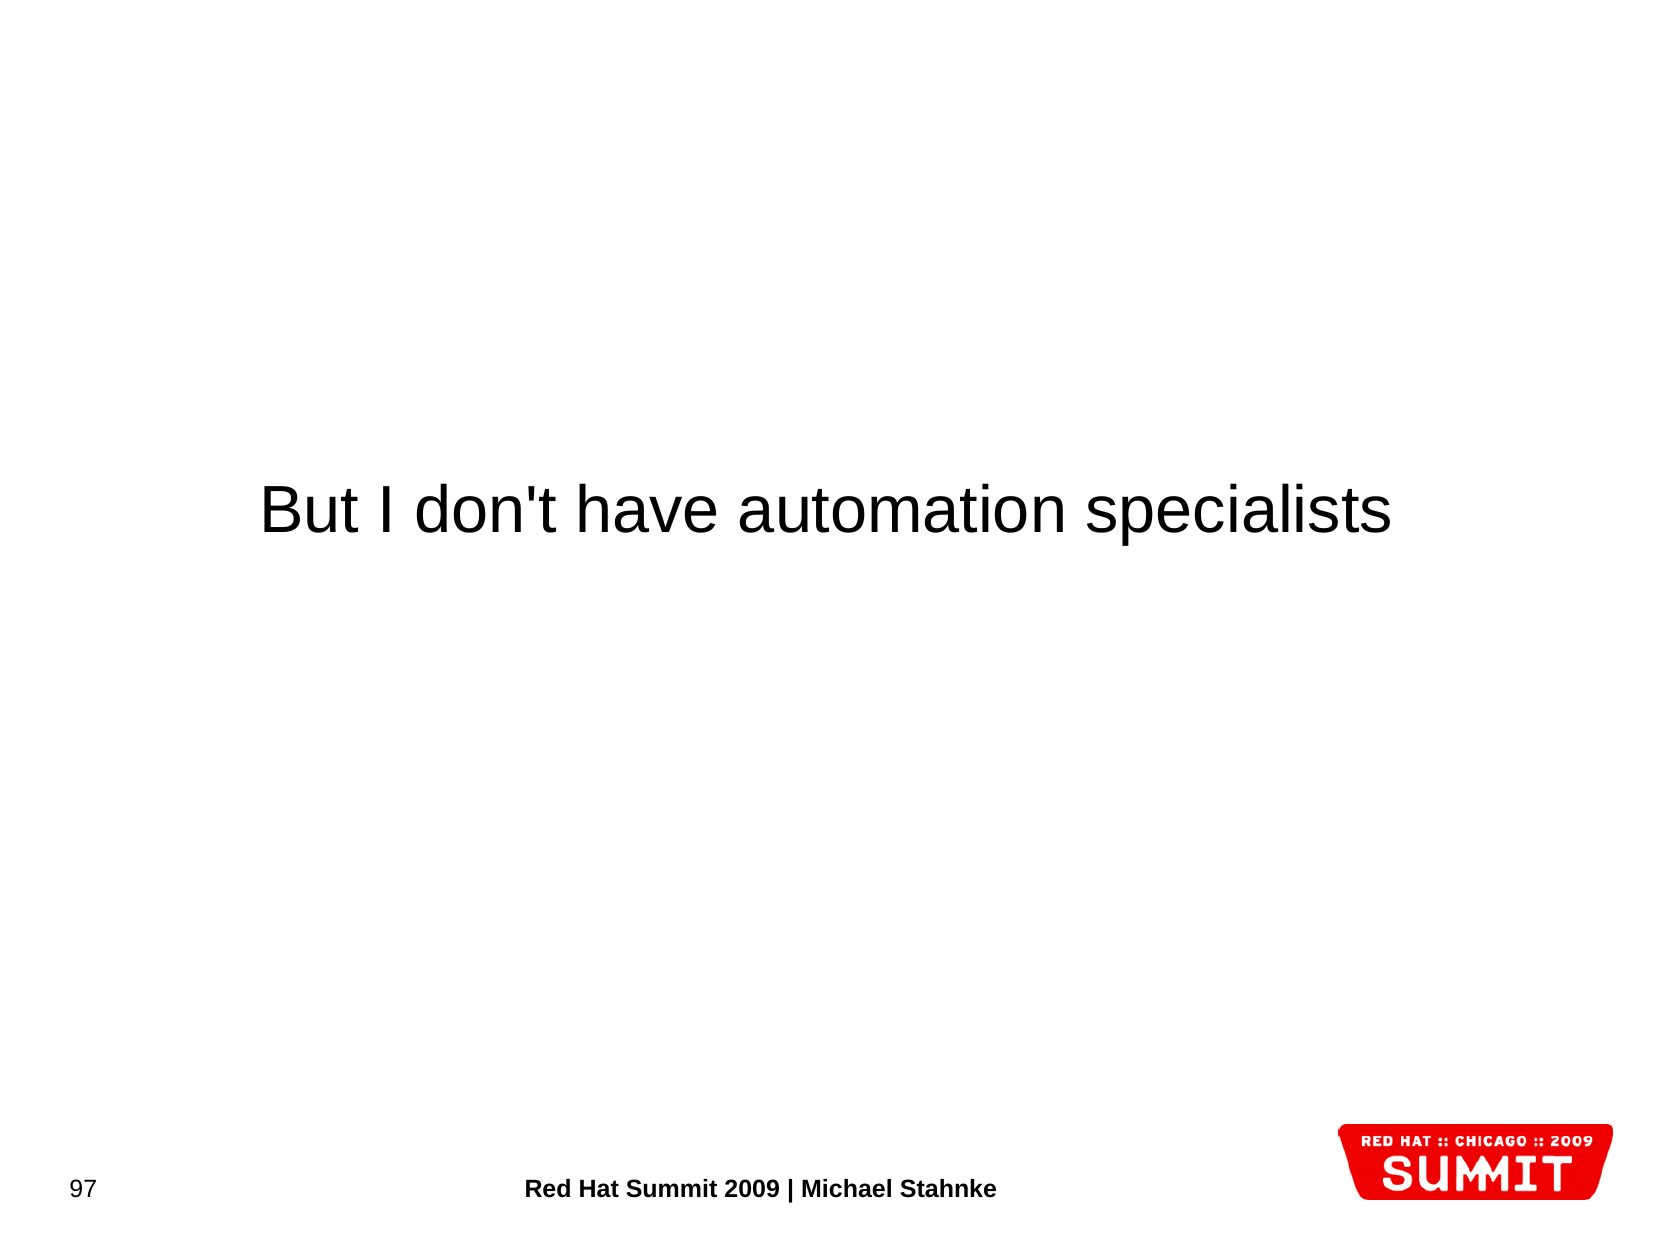

# But I don't have automation specialists